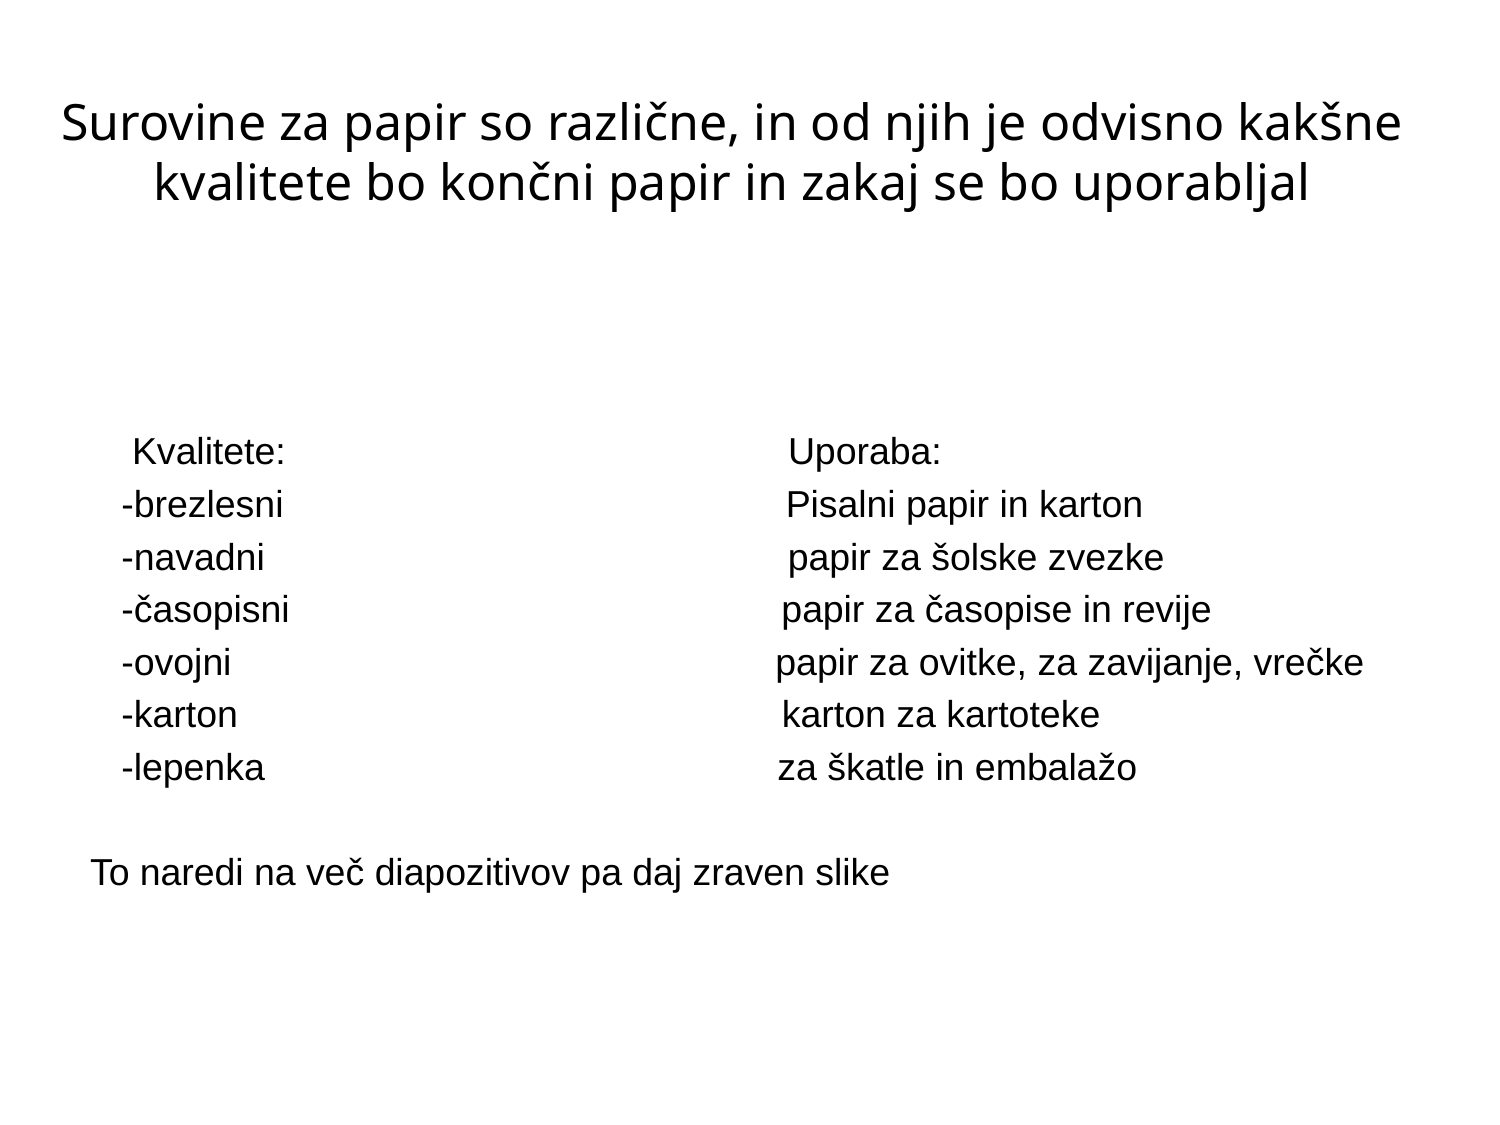

# Surovine za papir so različne, in od njih je odvisno kakšne kvalitete bo končni papir in zakaj se bo uporabljal
 Kvalitete: Uporaba:
 -brezlesni Pisalni papir in karton
 -navadni papir za šolske zvezke
 -časopisni papir za časopise in revije
 -ovojni papir za ovitke, za zavijanje, vrečke
 -karton karton za kartoteke
 -lepenka za škatle in embalažo
To naredi na več diapozitivov pa daj zraven slike